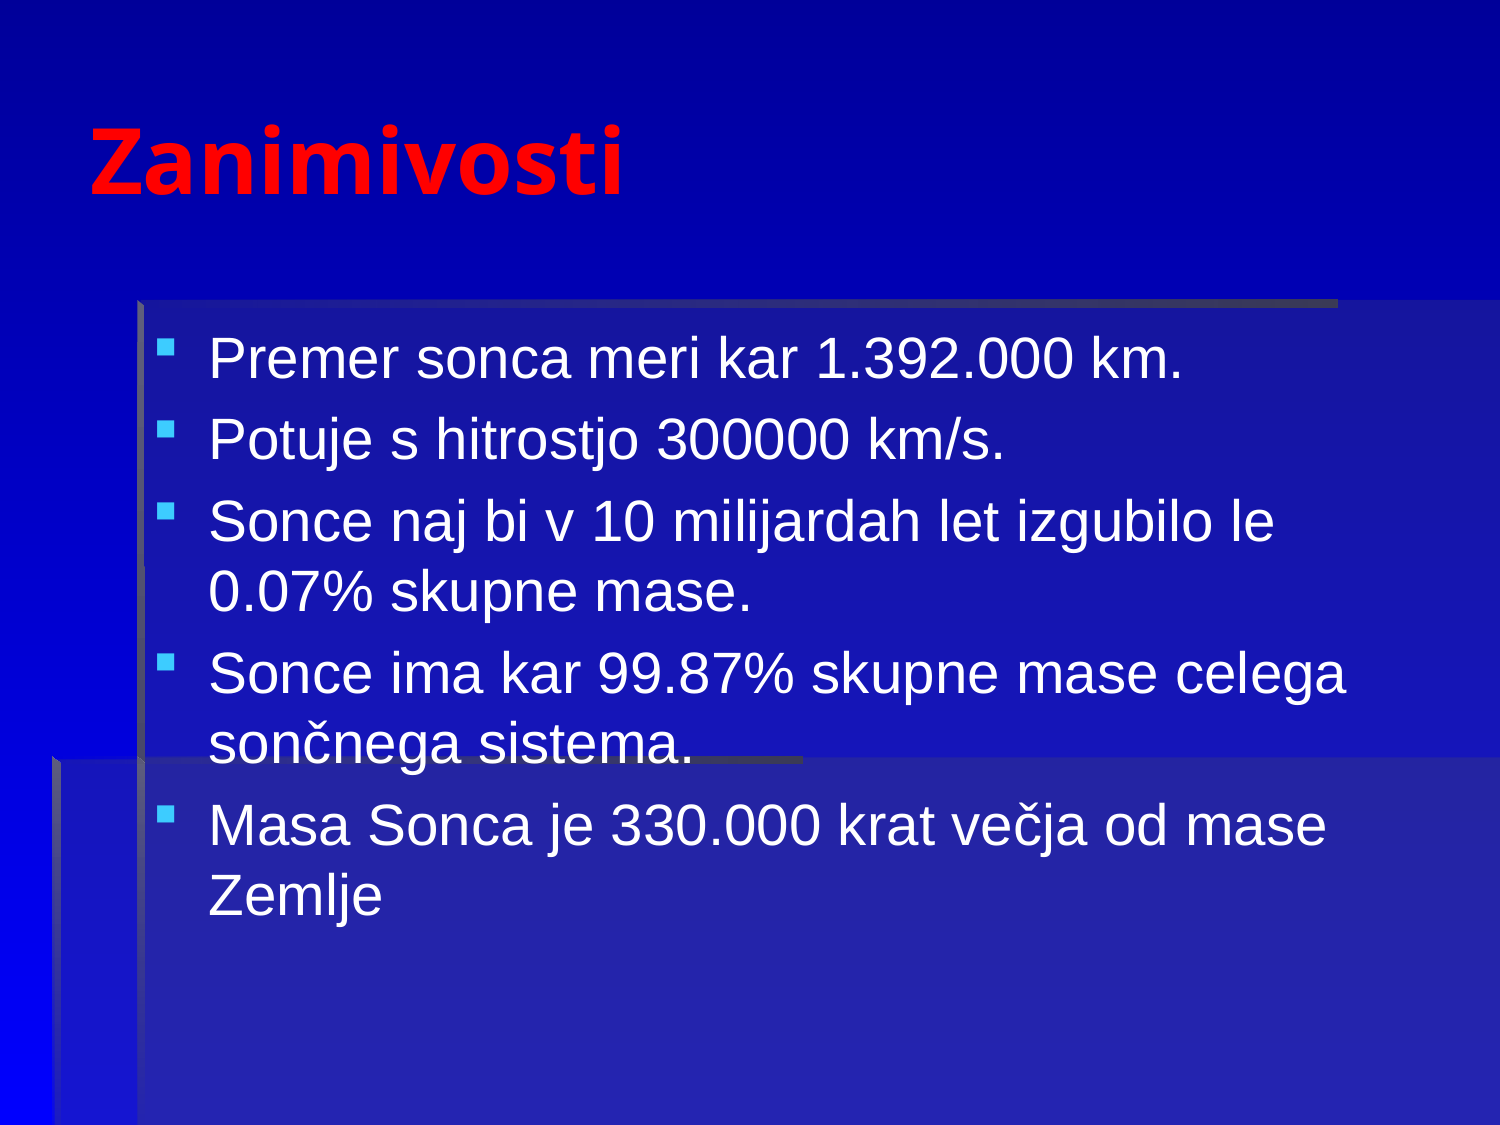

# Zanimivosti
Premer sonca meri kar 1.392.000 km.
Potuje s hitrostjo 300000 km/s.
Sonce naj bi v 10 milijardah let izgubilo le 0.07% skupne mase.
Sonce ima kar 99.87% skupne mase celega sončnega sistema.
Masa Sonca je 330.000 krat večja od mase Zemlje